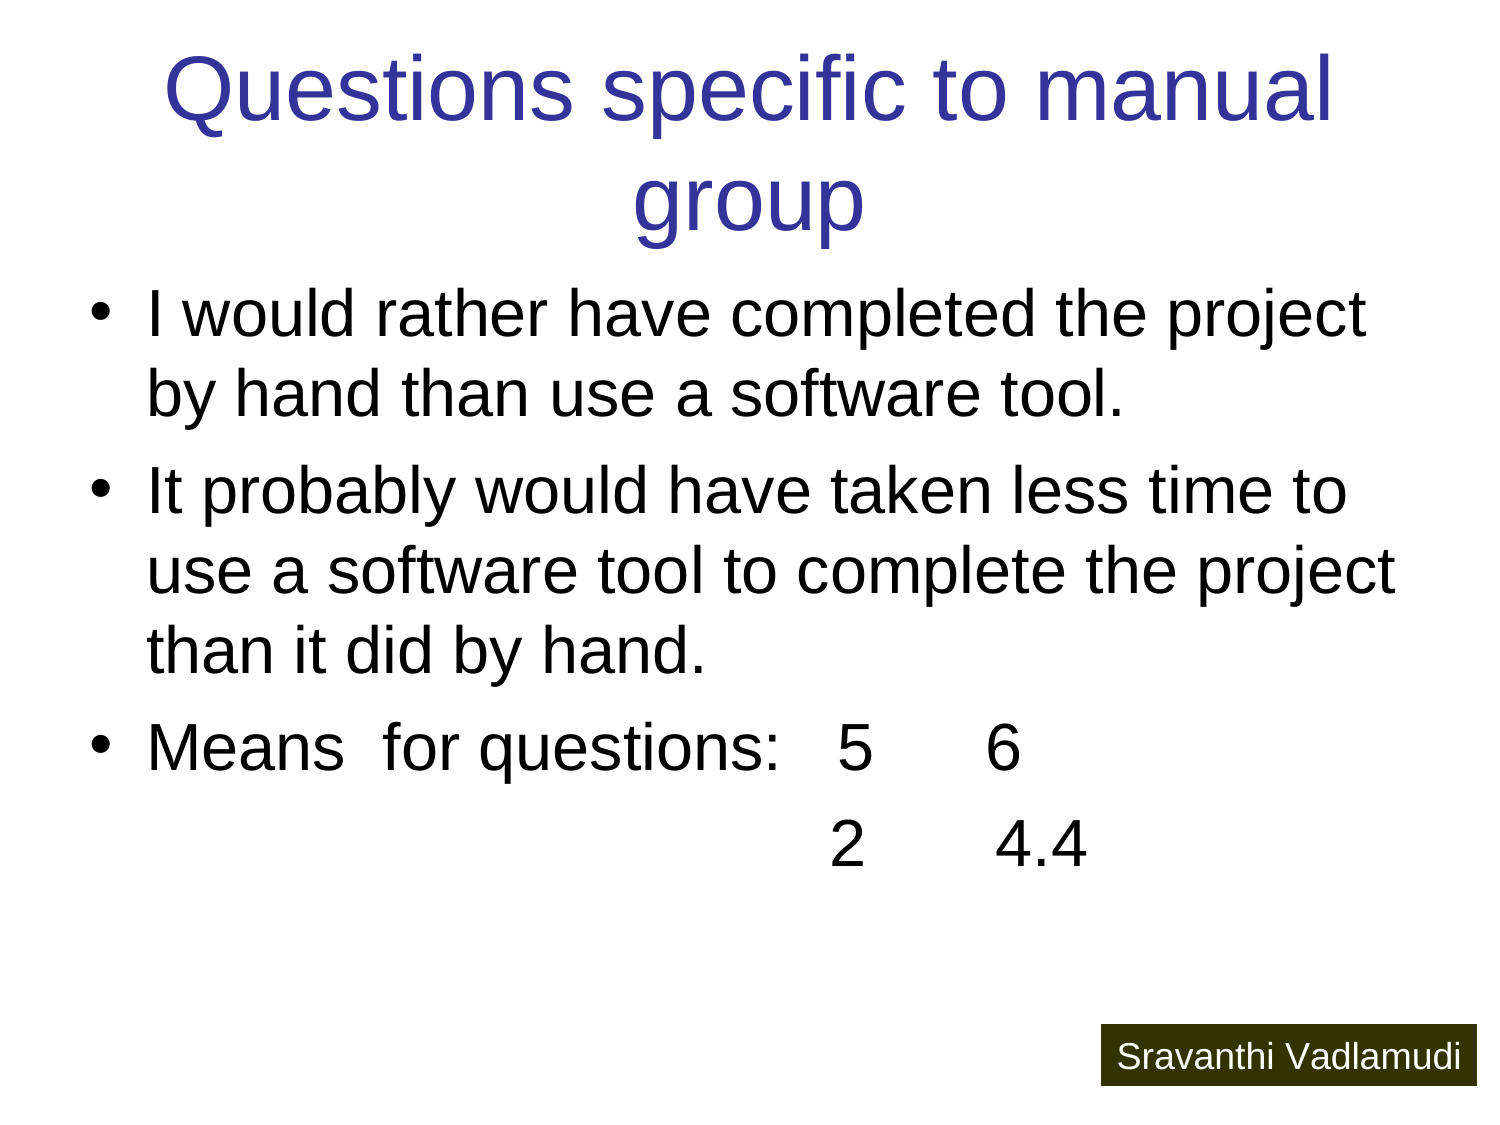

# Questions specific to manual group
I would rather have completed the project by hand than use a software tool.
It probably would have taken less time to use a software tool to complete the project than it did by hand.
Means for questions: 5 6
 2 4.4
Sravanthi Vadlamudi